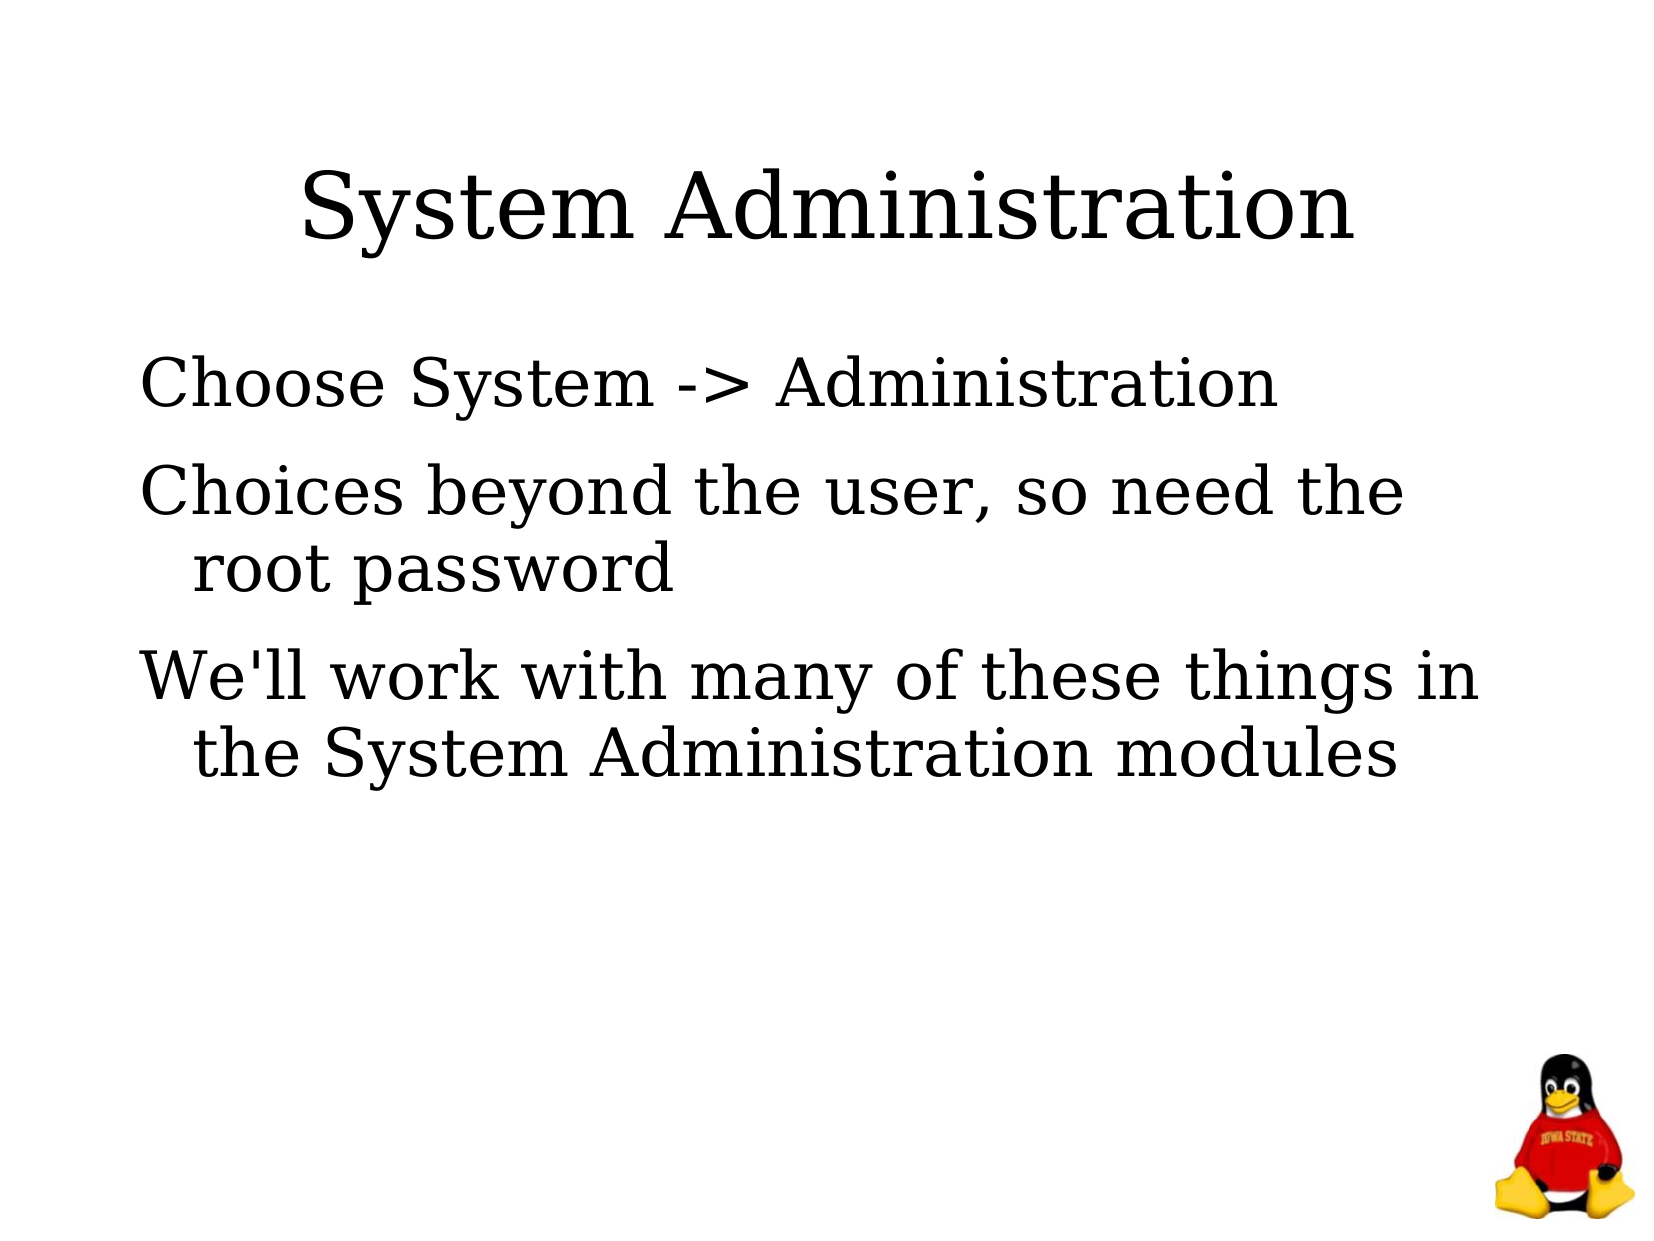

# System Administration
Choose System -> Administration
Choices beyond the user, so need the root password
We'll work with many of these things in the System Administration modules